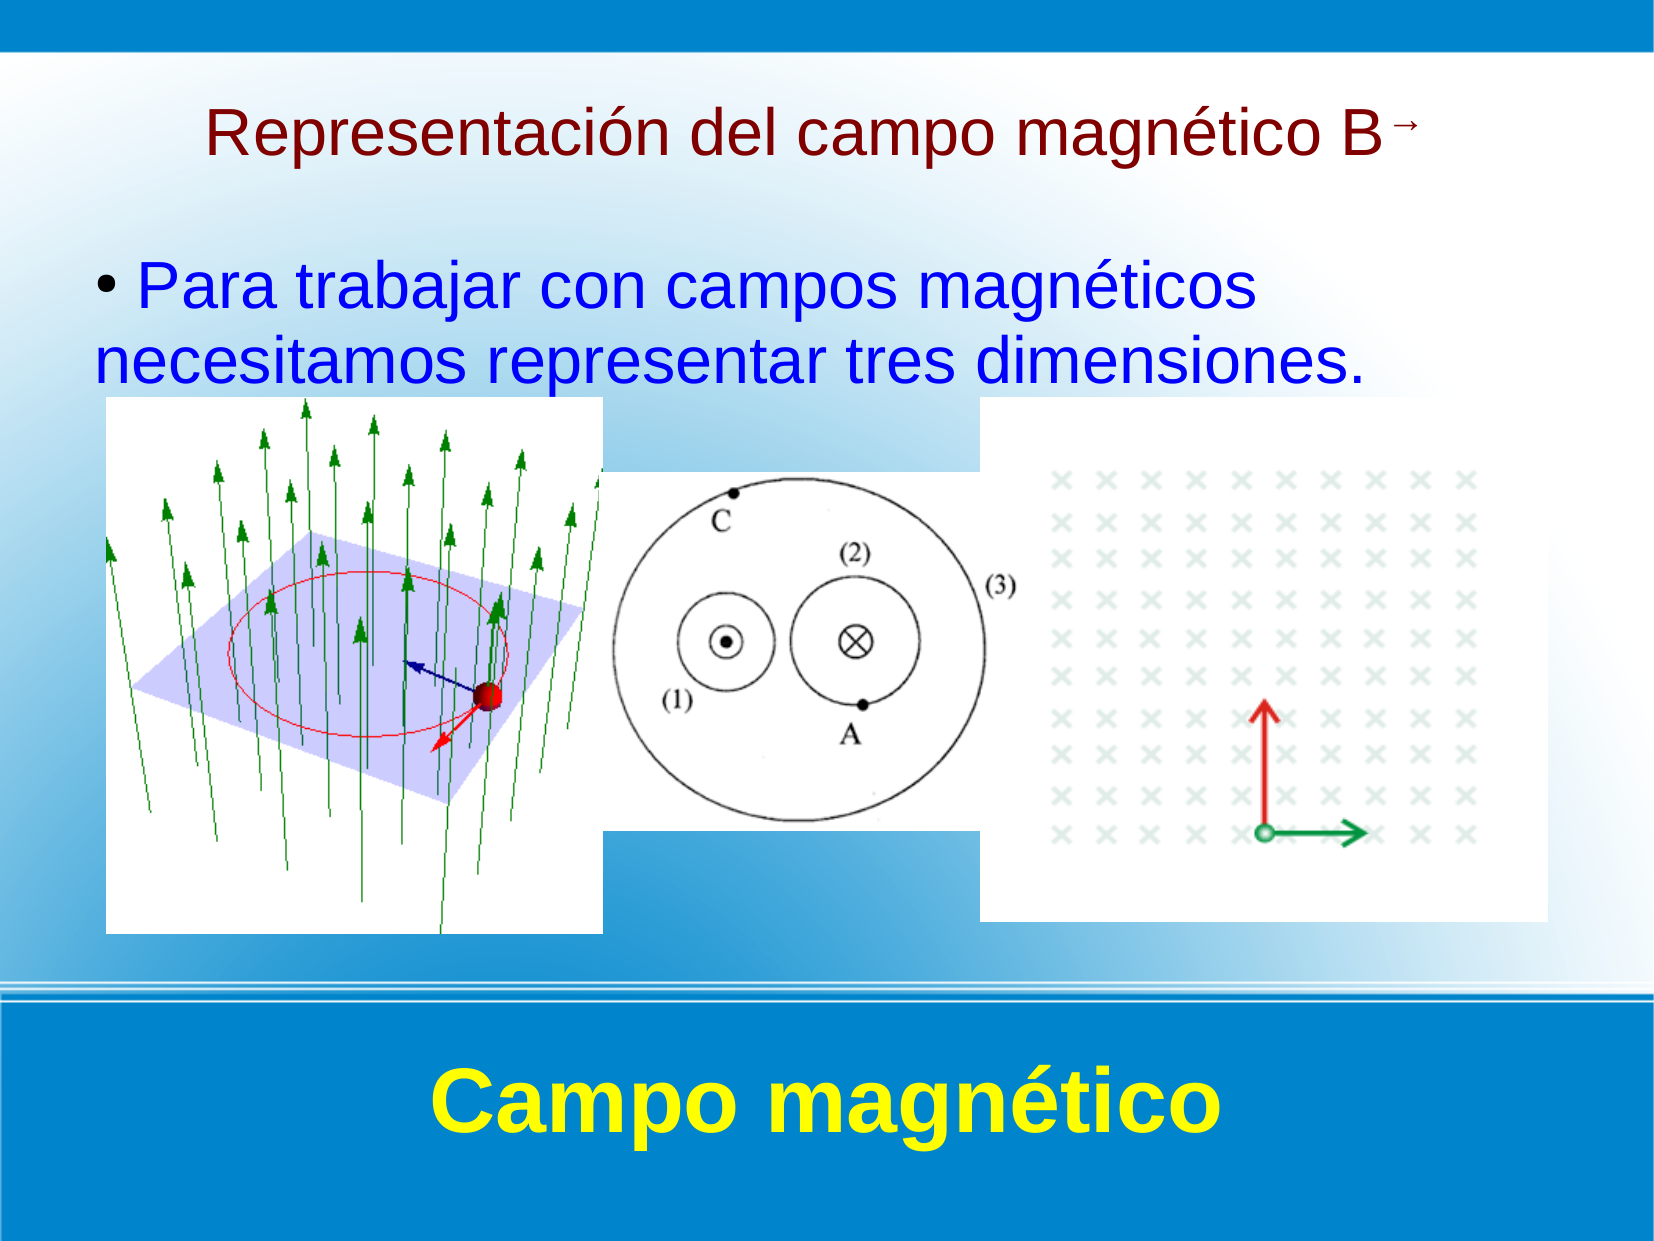

Representación del campo magnético B→
 Para trabajar con campos magnéticos necesitamos representar tres dimensiones.
# Campo magnético